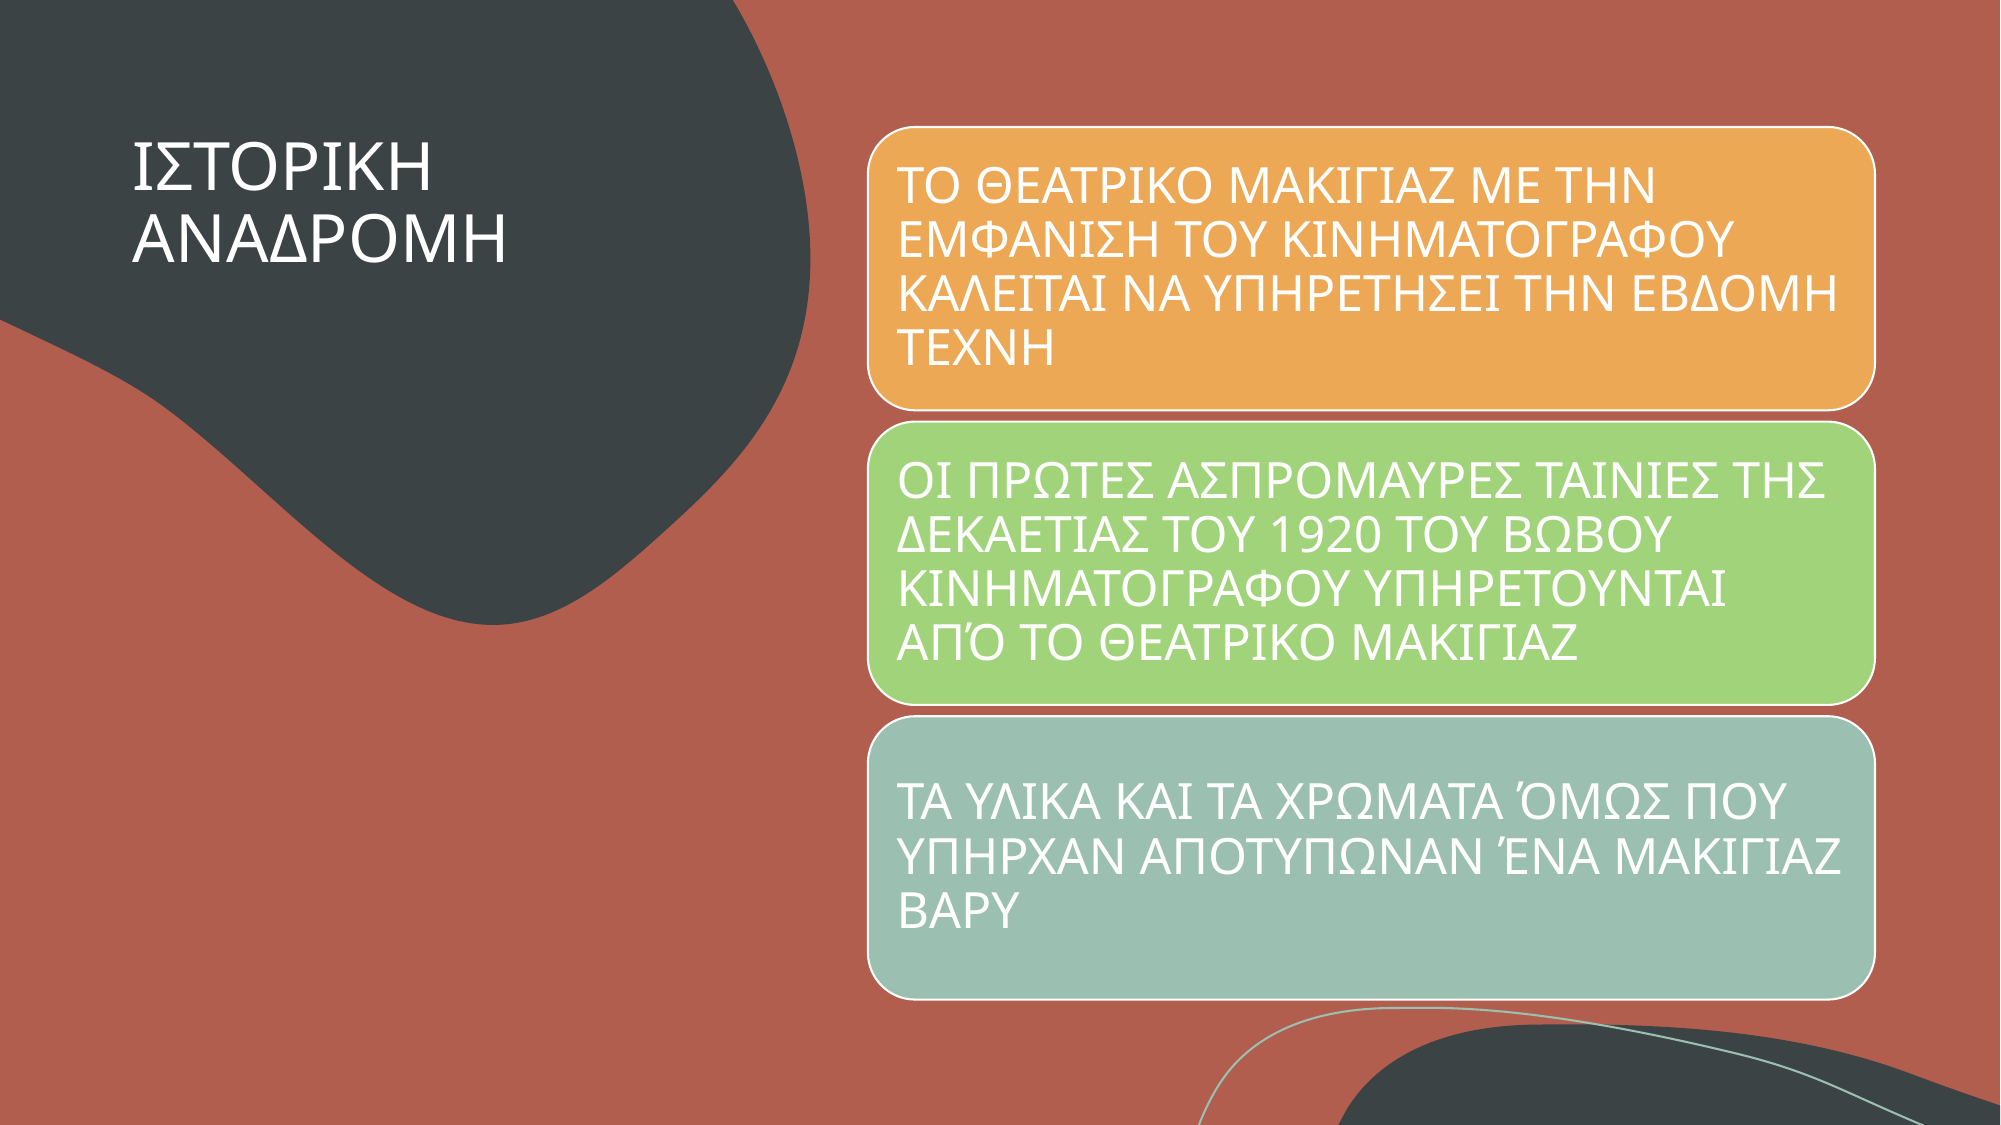

# ΙΣΤΟΡΙΚΗ ΑΝΑΔΡΟΜΗ
ΤΟ ΘΕΑΤΡΙΚΟ ΜΑΚΙΓΙΑΖ ΜΕ ΤΗΝ ΕΜΦΑΝΙΣΗ ΤΟΥ ΚΙΝΗΜΑΤΟΓΡΑΦΟΥ ΚΑΛΕΙΤΑΙ ΝΑ ΥΠΗΡΕΤΗΣΕΙ ΤΗΝ ΕΒΔΟΜΗ ΤΕΧΝΗ
ΟΙ ΠΡΩΤΕΣ ΑΣΠΡΟΜΑΥΡΕΣ ΤΑΙΝΙΕΣ ΤΗΣ ΔΕΚΑΕΤΙΑΣ ΤΟΥ 1920 ΤΟΥ ΒΩΒΟΥ ΚΙΝΗΜΑΤΟΓΡΑΦΟΥ ΥΠΗΡΕΤΟΥΝΤΑΙ ΑΠΌ ΤΟ ΘΕΑΤΡΙΚΟ ΜΑΚΙΓΙΑΖ
ΤΑ ΥΛΙΚΑ ΚΑΙ ΤΑ ΧΡΩΜΑΤΑ ΌΜΩΣ ΠΟΥ ΥΠΗΡΧΑΝ ΑΠΟΤΥΠΩΝΑΝ ΈΝΑ ΜΑΚΙΓΙΑΖ ΒΑΡΥ